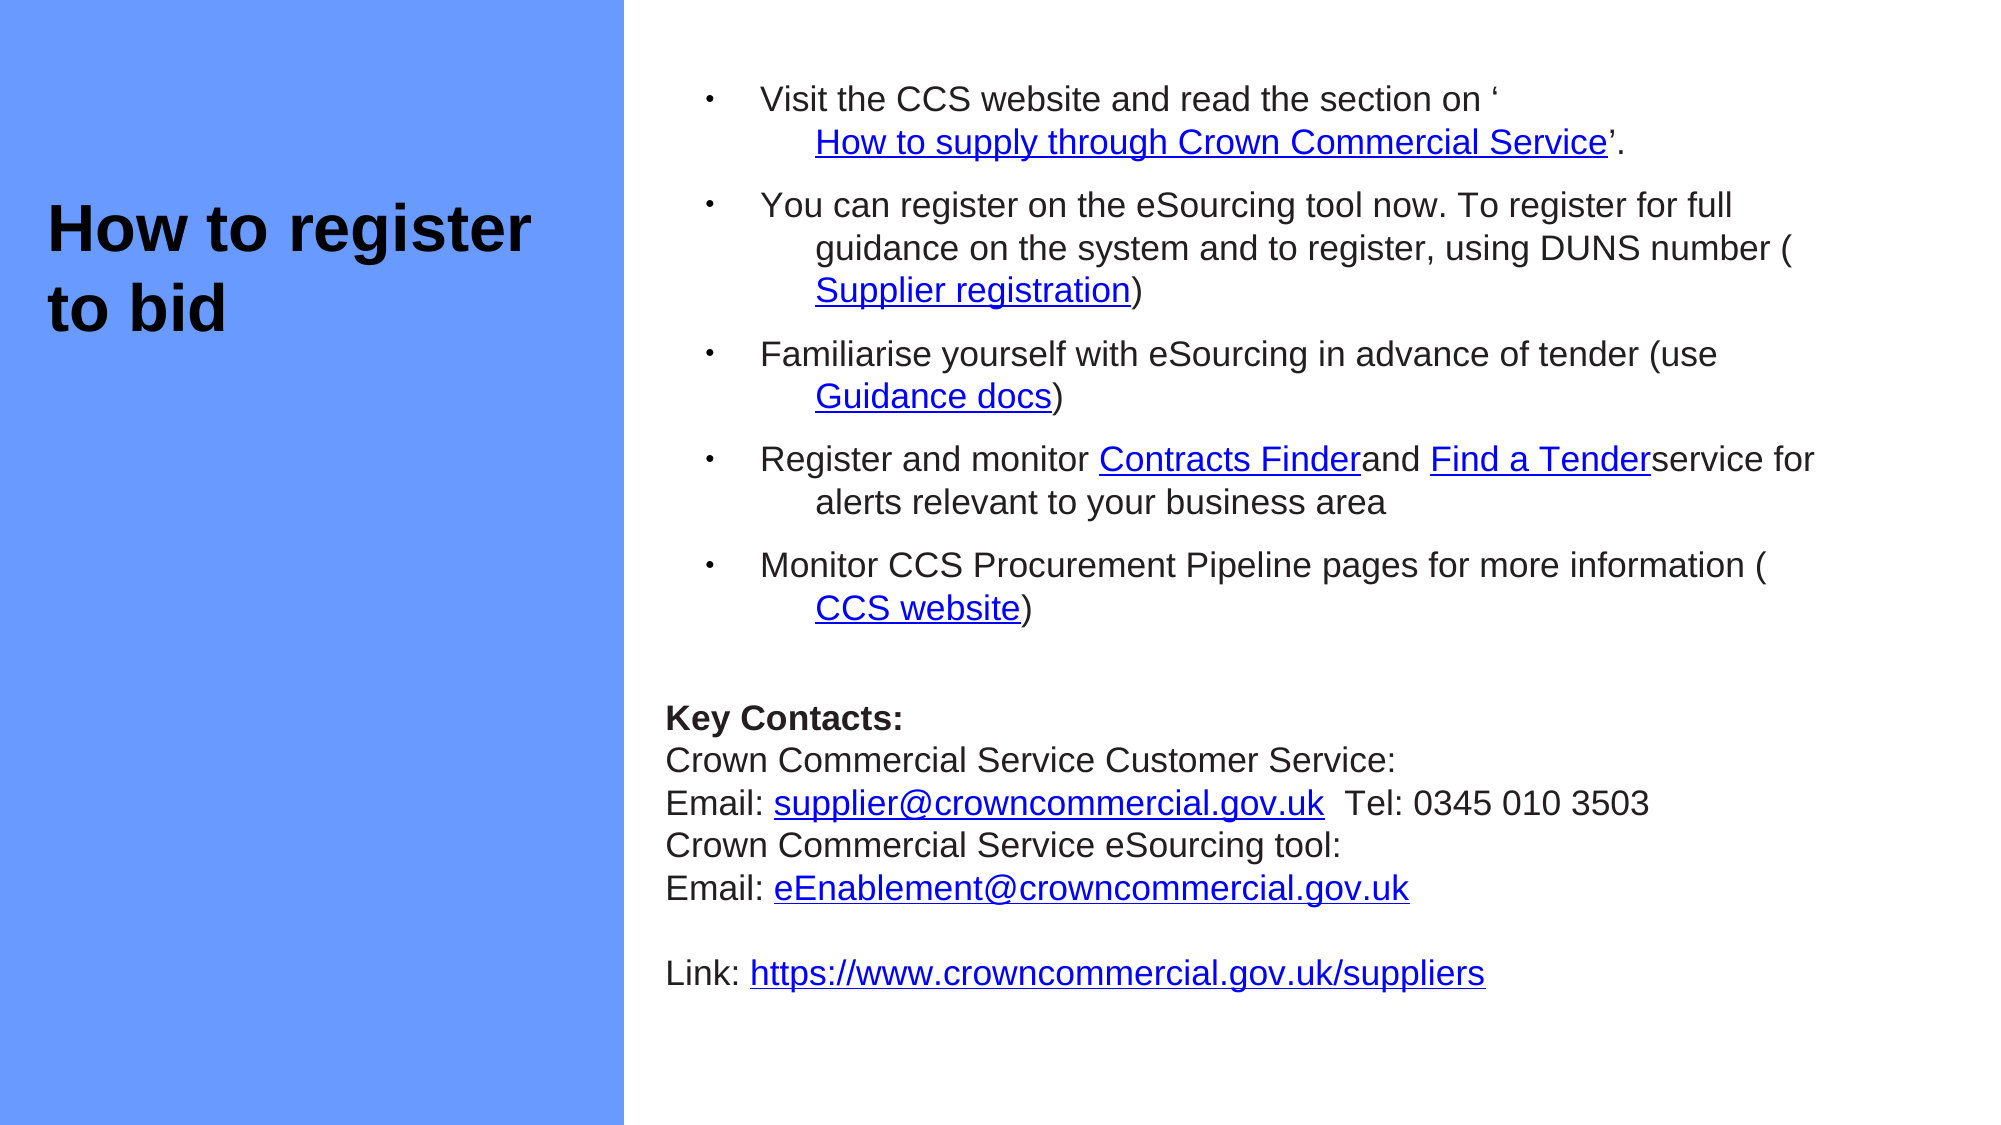

Visit the CCS website and read the section on ‘How to supply through Crown Commercial Service’.
You can register on the eSourcing tool now. To register for full guidance on the system and to register, using DUNS number (Supplier registration)
Familiarise yourself with eSourcing in advance of tender (use Guidance docs)
Register and monitor Contracts Finderand Find a Tenderservice for alerts relevant to your business area
Monitor CCS Procurement Pipeline pages for more information (CCS website)
Key Contacts:
Crown Commercial Service Customer Service:
Email: supplier@crowncommercial.gov.uk Tel: 0345 010 3503
Crown Commercial Service eSourcing tool:
Email: eEnablement@crowncommercial.gov.uk
Link: https://www.crowncommercial.gov.uk/suppliers
# How to register to bid